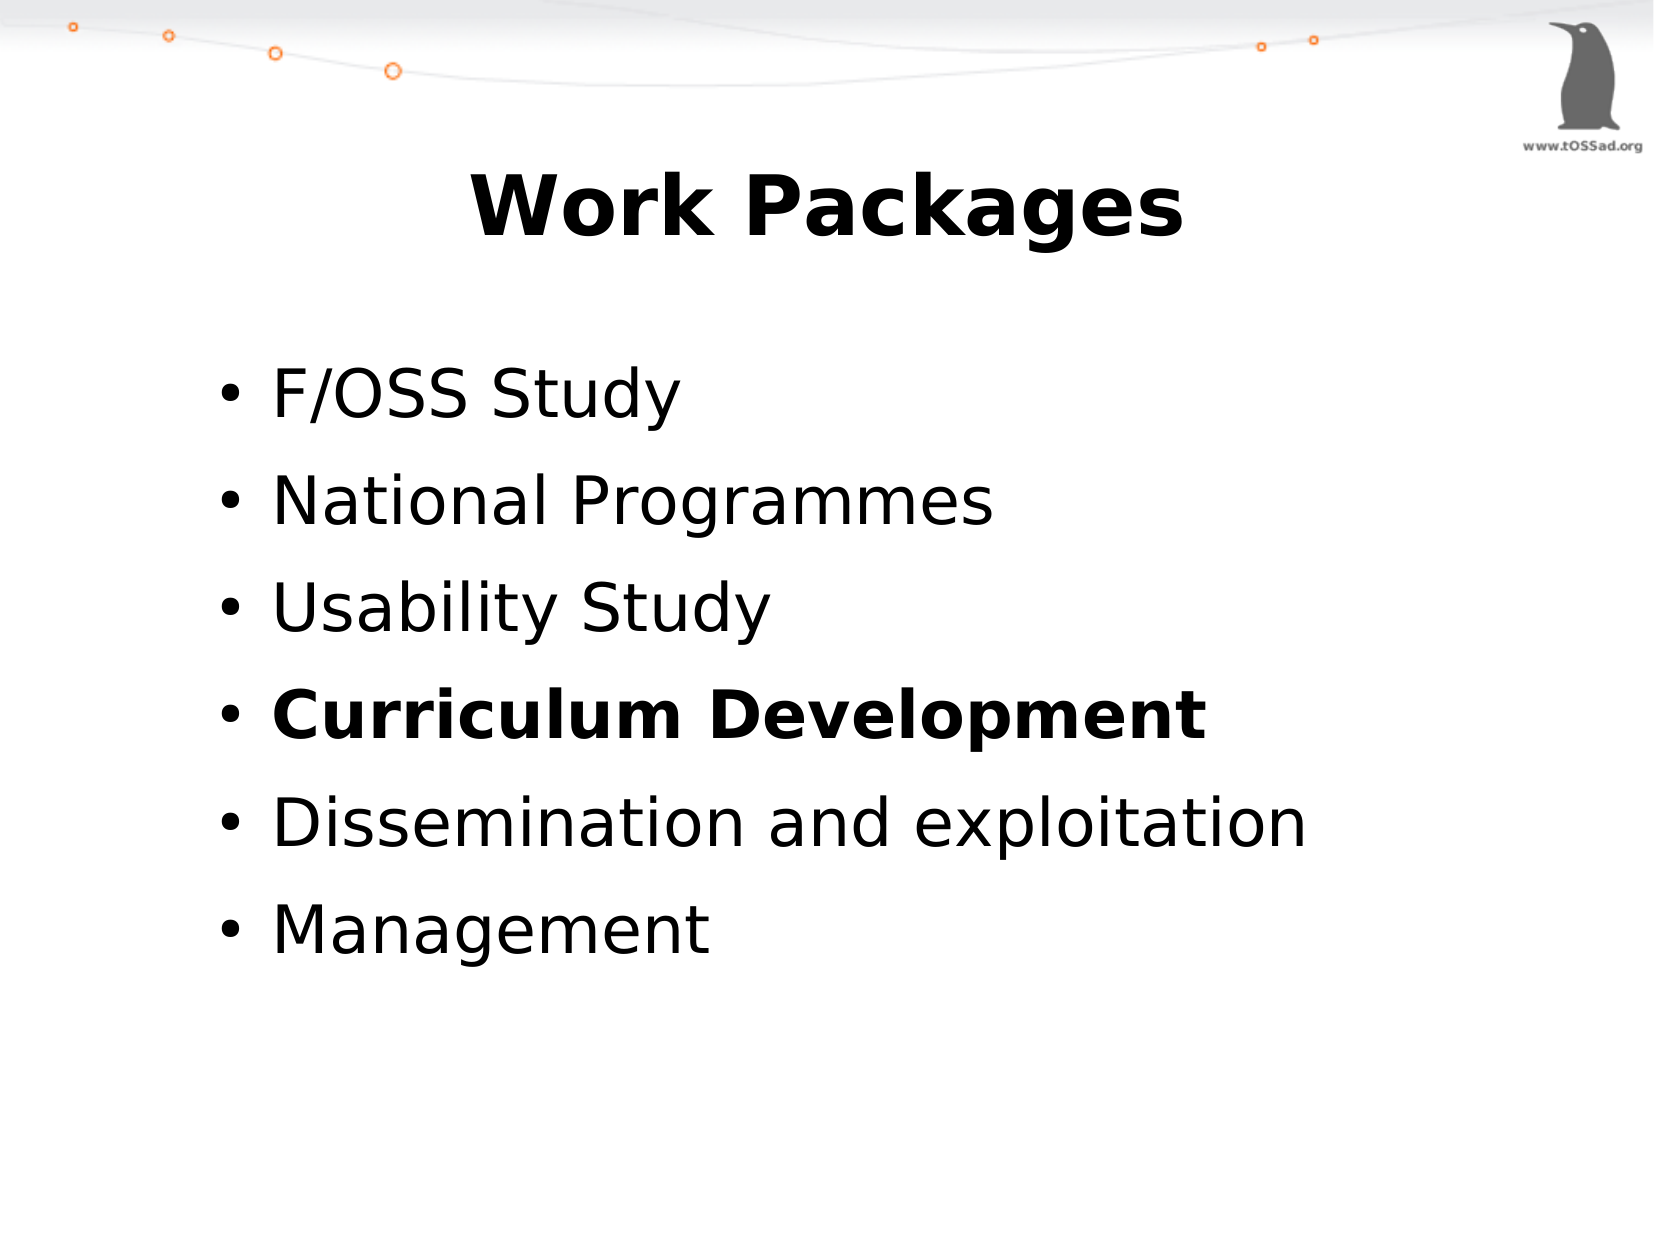

# Work Packages
F/OSS Study
National Programmes
Usability Study
Curriculum Development
Dissemination and exploitation
Management